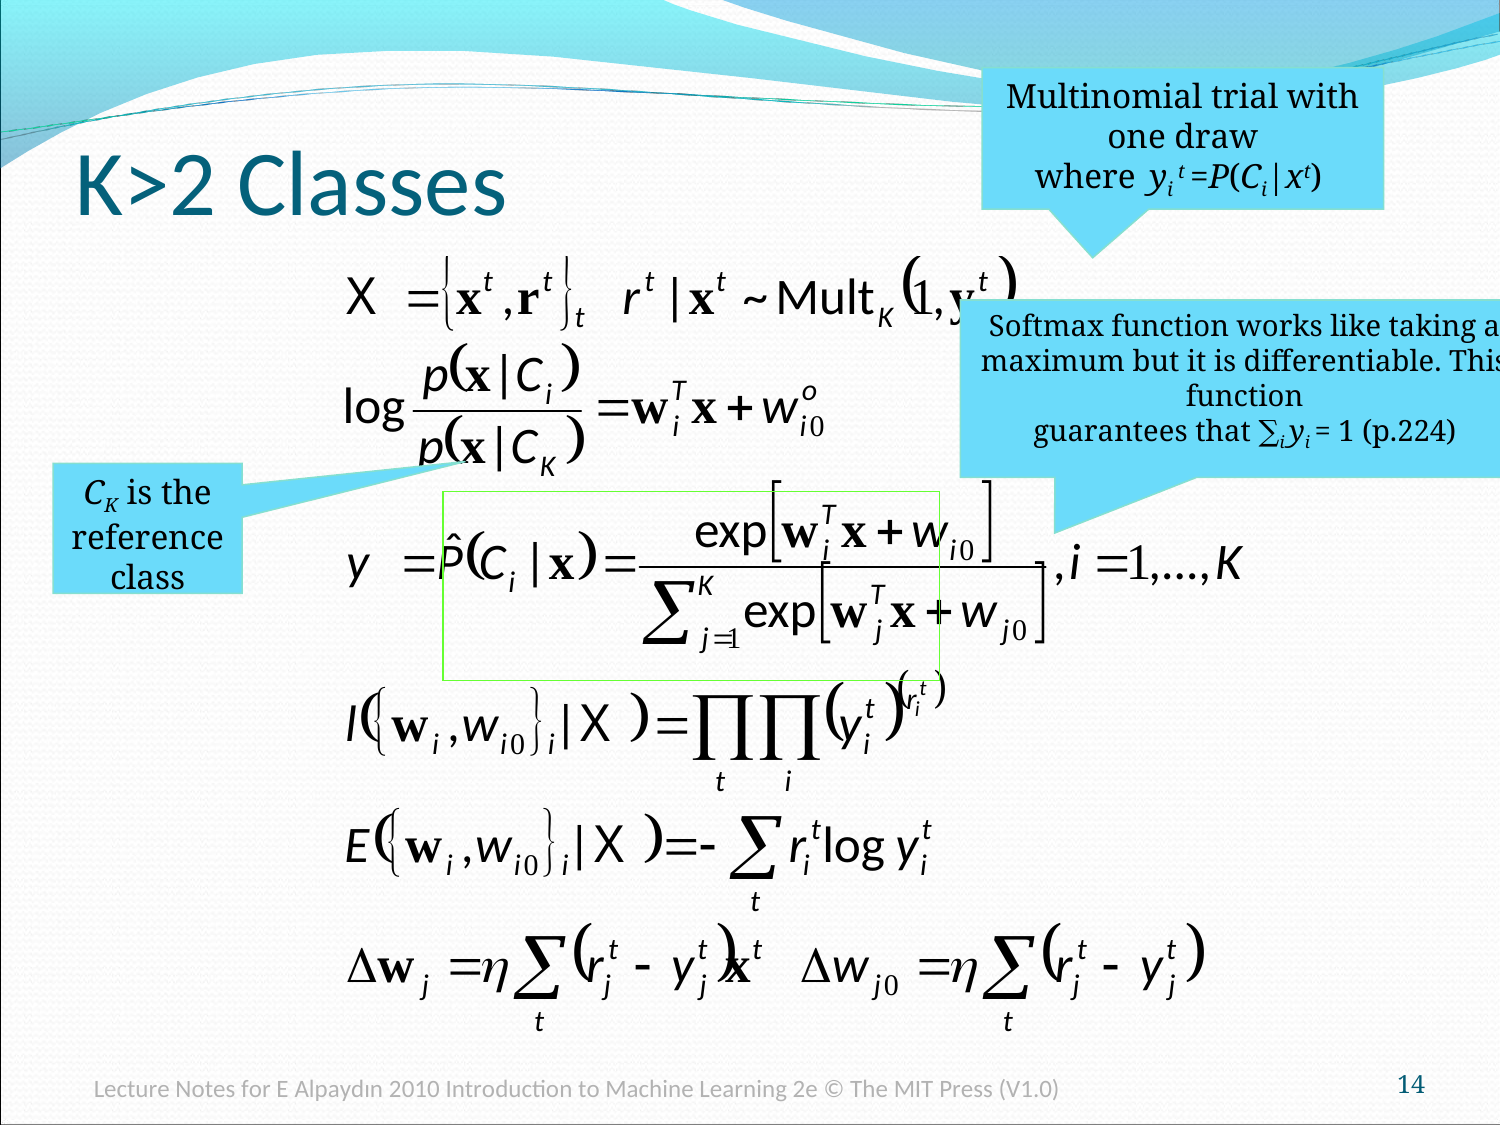

Multinomial trial with one draw
where yi t =P(Ci|xt)
# K>2 Classes
Softmax function works like taking a maximum but it is differentiable. This function
guarantees that ∑i yi = 1 (p.224)
CK is the reference class
Lecture Notes for E Alpaydın 2010 Introduction to Machine Learning 2e © The MIT Press (V1.0)